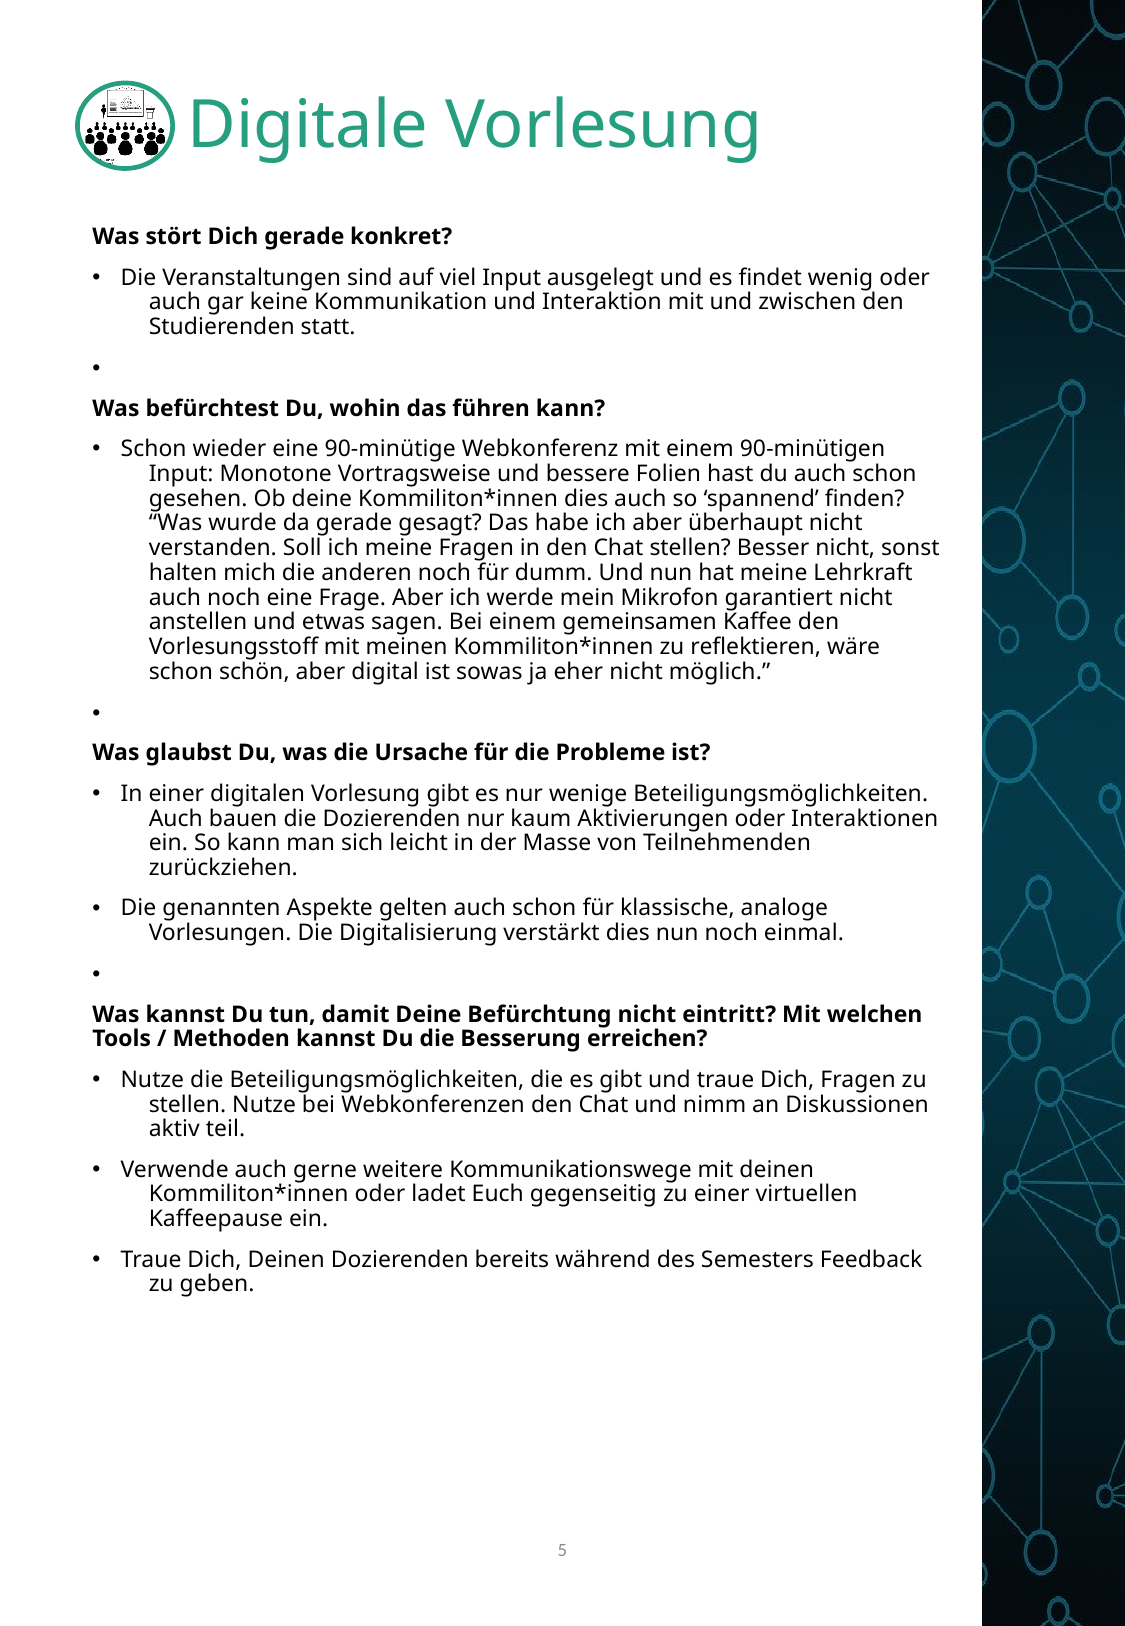

# Digitale Vorlesung
Was stört Dich gerade konkret?
Die Veranstaltungen sind auf viel Input ausgelegt und es findet wenig oder auch gar keine Kommunikation und Interaktion mit und zwischen den Studierenden statt.
Was befürchtest Du, wohin das führen kann?
Schon wieder eine 90-minütige Webkonferenz mit einem 90-minütigen Input: Monotone Vortragsweise und bessere Folien hast du auch schon gesehen. Ob deine Kommiliton*innen dies auch so ‘spannend’ finden? “Was wurde da gerade gesagt? Das habe ich aber überhaupt nicht verstanden. Soll ich meine Fragen in den Chat stellen? Besser nicht, sonst halten mich die anderen noch für dumm. Und nun hat meine Lehrkraft auch noch eine Frage. Aber ich werde mein Mikrofon garantiert nicht anstellen und etwas sagen. Bei einem gemeinsamen Kaffee den Vorlesungsstoff mit meinen Kommiliton*innen zu reflektieren, wäre schon schön, aber digital ist sowas ja eher nicht möglich.”
Was glaubst Du, was die Ursache für die Probleme ist?
In einer digitalen Vorlesung gibt es nur wenige Beteiligungsmöglichkeiten. Auch bauen die Dozierenden nur kaum Aktivierungen oder Interaktionen ein. So kann man sich leicht in der Masse von Teilnehmenden zurückziehen.
Die genannten Aspekte gelten auch schon für klassische, analoge Vorlesungen. Die Digitalisierung verstärkt dies nun noch einmal.
Was kannst Du tun, damit Deine Befürchtung nicht eintritt? Mit welchen Tools / Methoden kannst Du die Besserung erreichen?
Nutze die Beteiligungsmöglichkeiten, die es gibt und traue Dich, Fragen zu stellen. Nutze bei Webkonferenzen den Chat und nimm an Diskussionen aktiv teil.
Verwende auch gerne weitere Kommunikationswege mit deinen Kommiliton*innen oder ladet Euch gegenseitig zu einer virtuellen Kaffeepause ein.
Traue Dich, Deinen Dozierenden bereits während des Semesters Feedback zu geben.
5